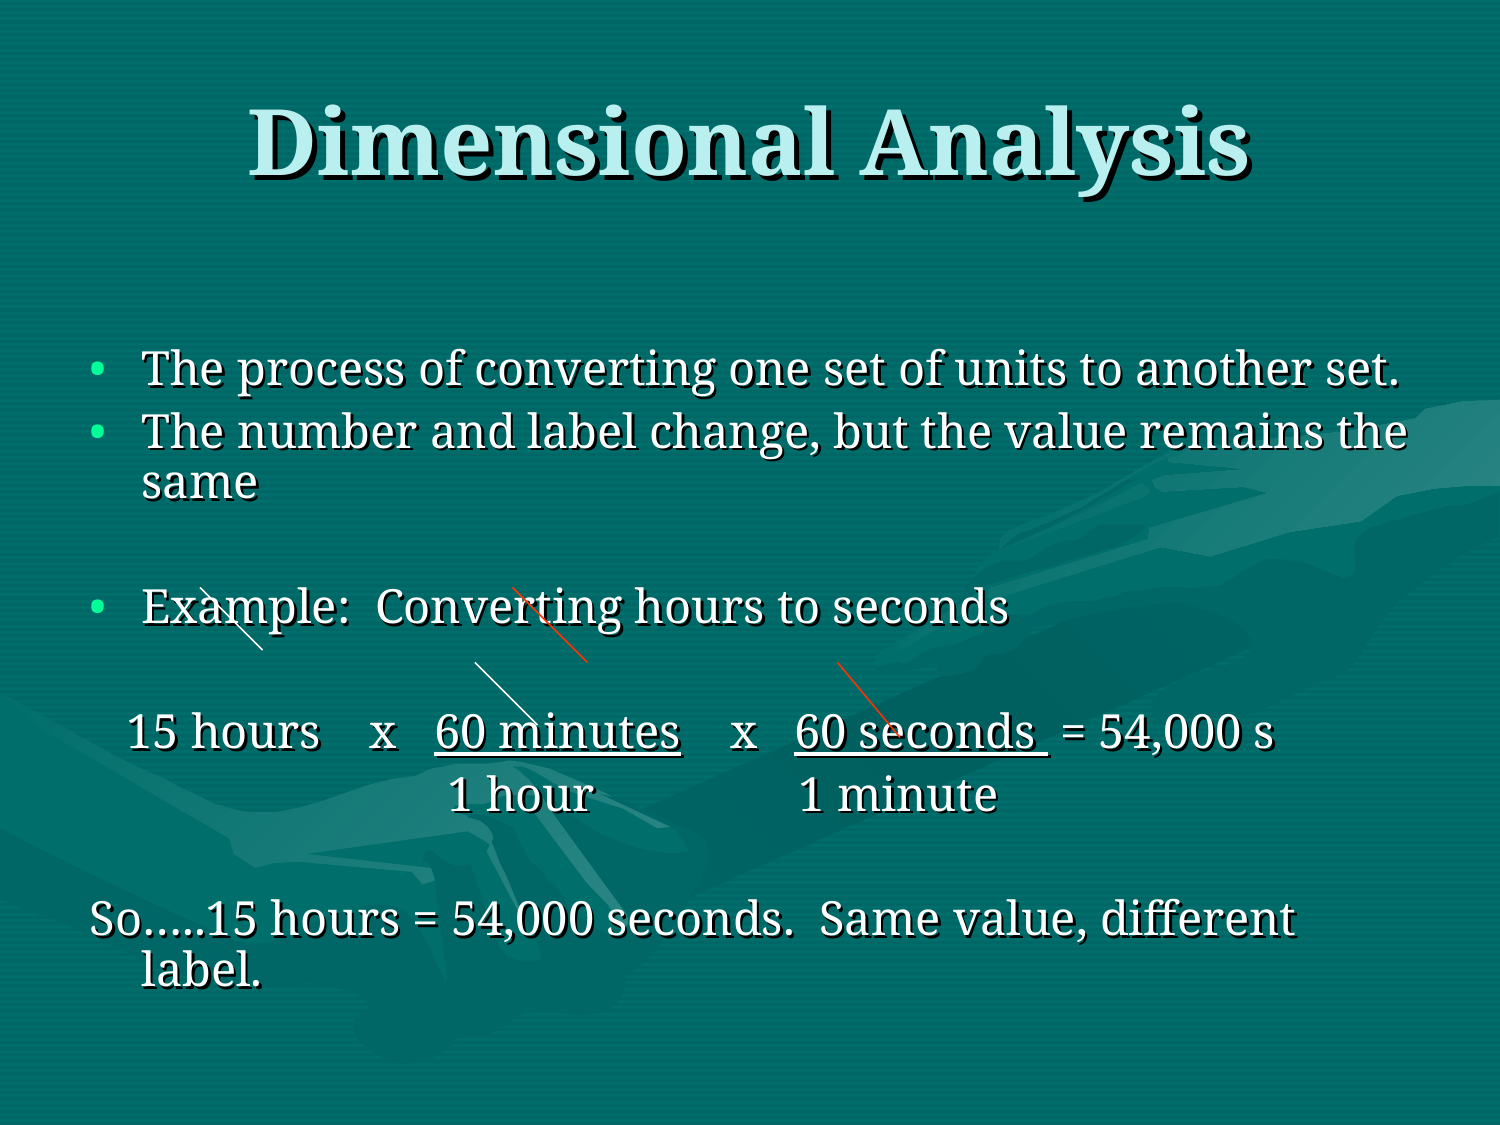

# Dimensional Analysis
The process of converting one set of units to another set.
The number and label change, but the value remains the same
Example: Converting hours to seconds
 15 hours x 60 minutes x 60 seconds = 54,000 s
		 1 hour 	 1 minute
So…..15 hours = 54,000 seconds. Same value, different label.